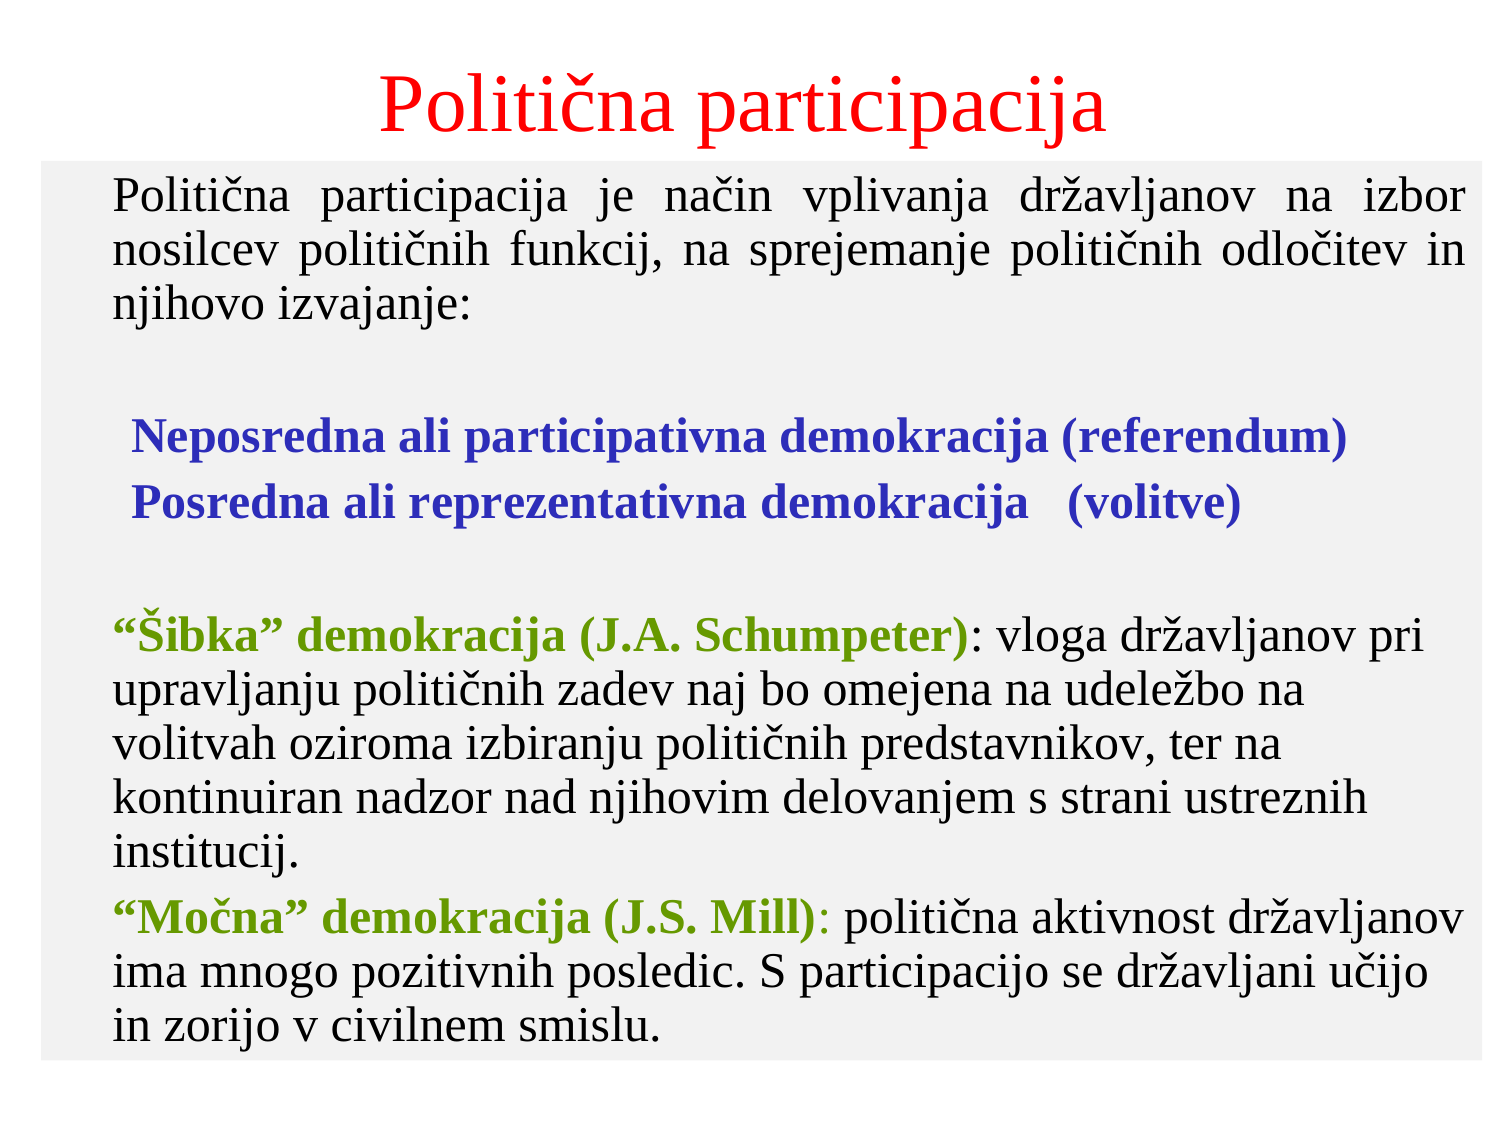

# Politična participacija
Politična participacija je način vplivanja državljanov na izbor nosilcev političnih funkcij, na sprejemanje političnih odločitev in njihovo izvajanje:
Neposredna ali participativna demokracija (referendum)
Posredna ali reprezentativna demokracija (volitve)
“Šibka” demokracija (J.A. Schumpeter): vloga državljanov pri upravljanju političnih zadev naj bo omejena na udeležbo na volitvah oziroma izbiranju političnih predstavnikov, ter na kontinuiran nadzor nad njihovim delovanjem s strani ustreznih institucij.
“Močna” demokracija (J.S. Mill): politična aktivnost državljanov ima mnogo pozitivnih posledic. S participacijo se državljani učijo in zorijo v civilnem smislu.